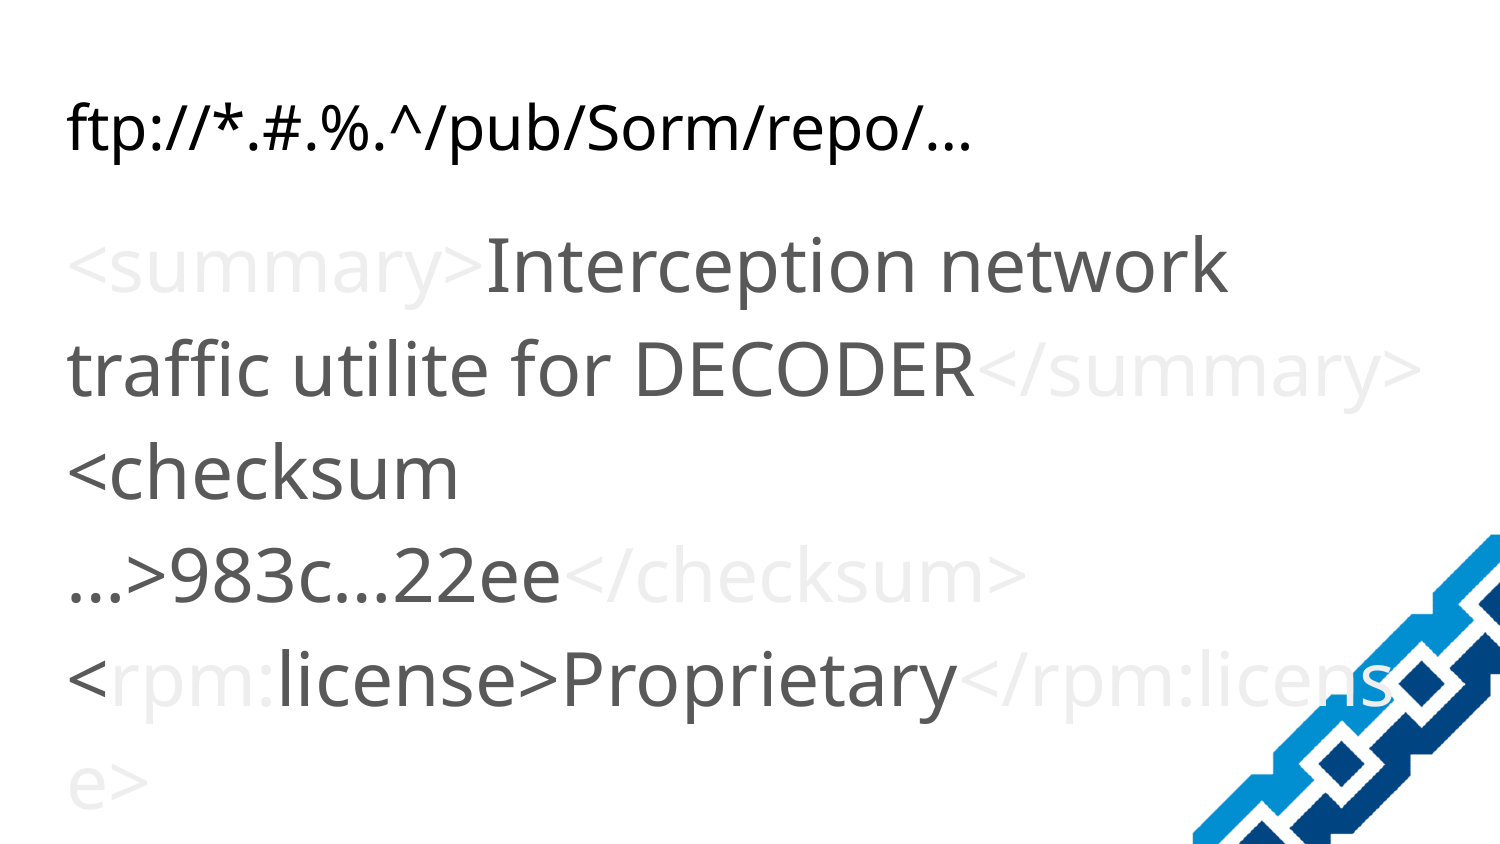

# ftp://*.#.%.^/pub/Sorm/repo/…
<summary>Interception network traffic utilite for DECODER</summary>
<checksum …>983c…22ee</checksum>
<rpm:license>Proprietary</rpm:license>
<rpm:vendor>MFI Soft</rpm:vendor>